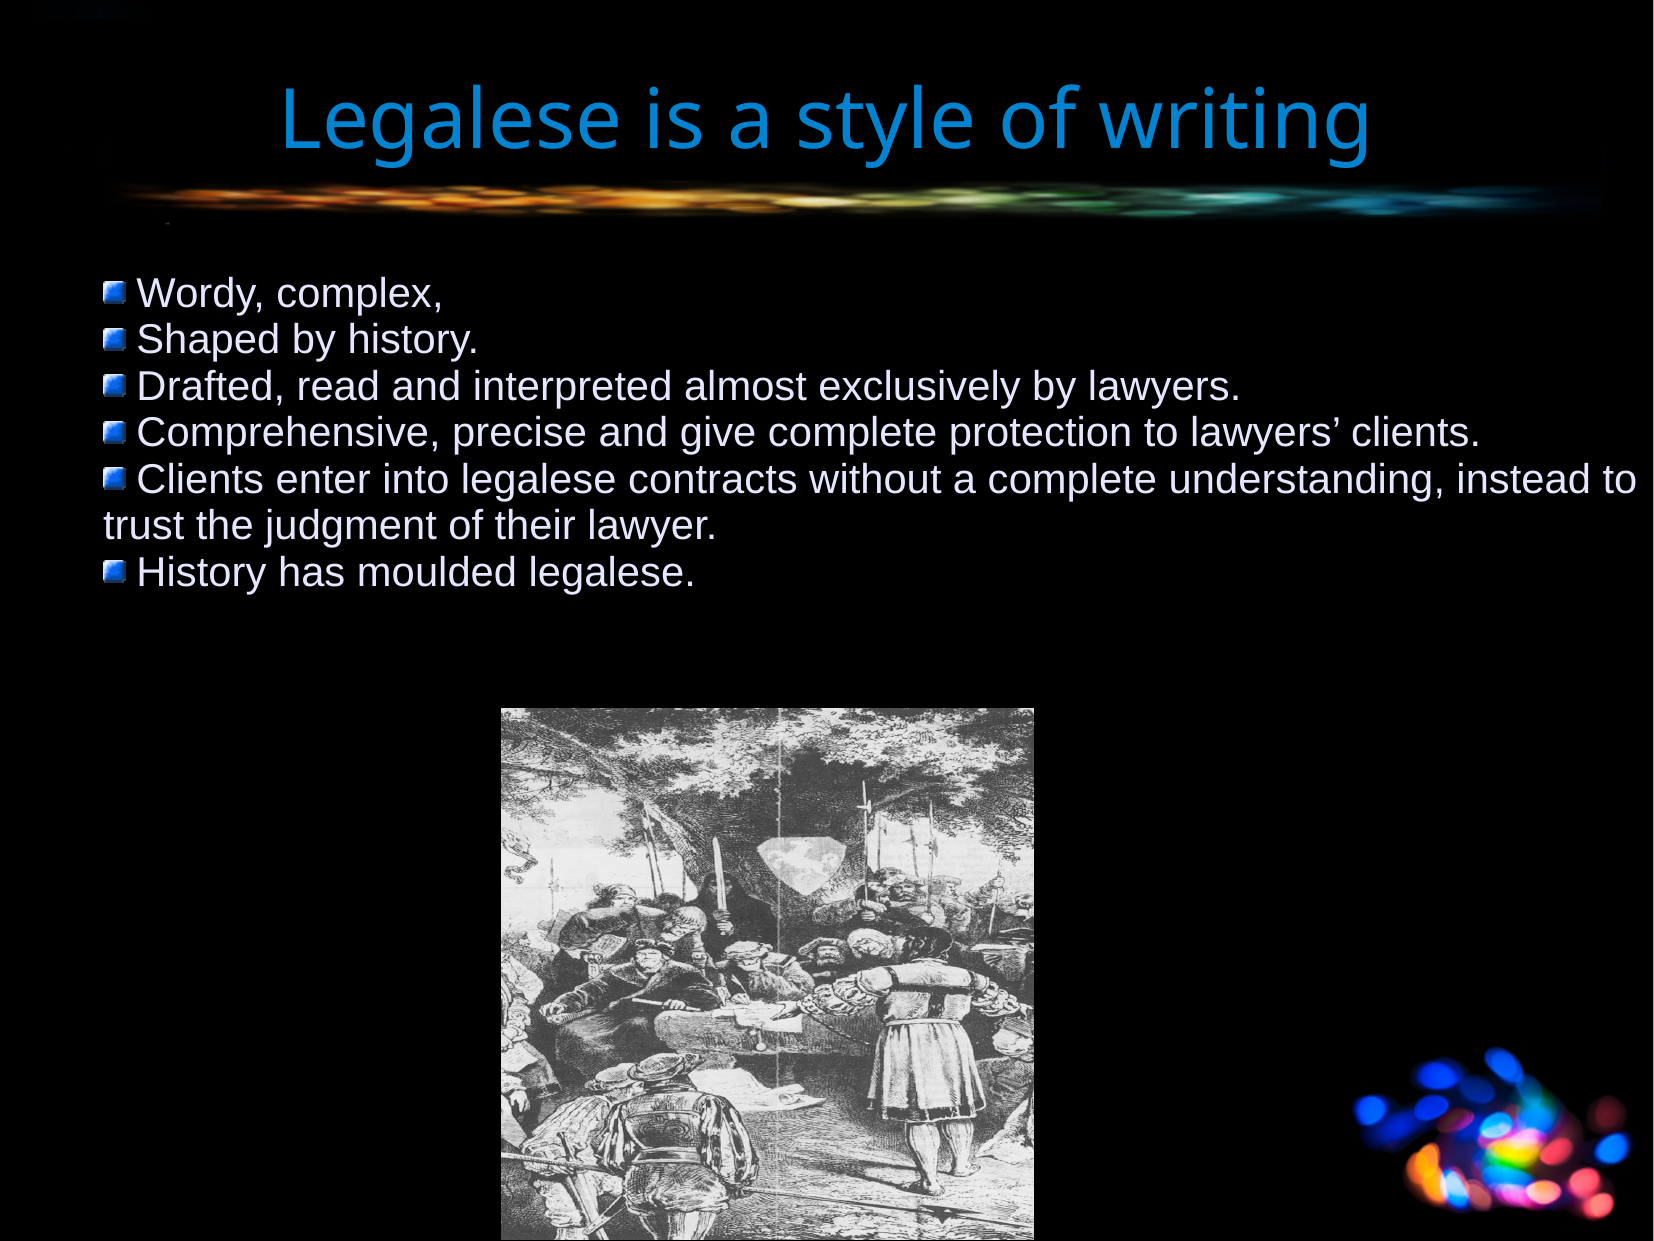

# Legalese is a style of writing
 Wordy, complex,
 Shaped by history.
 Drafted, read and interpreted almost exclusively by lawyers.
 Comprehensive, precise and give complete protection to lawyers’ clients.
 Clients enter into legalese contracts without a complete understanding, instead to trust the judgment of their lawyer.
 History has moulded legalese.